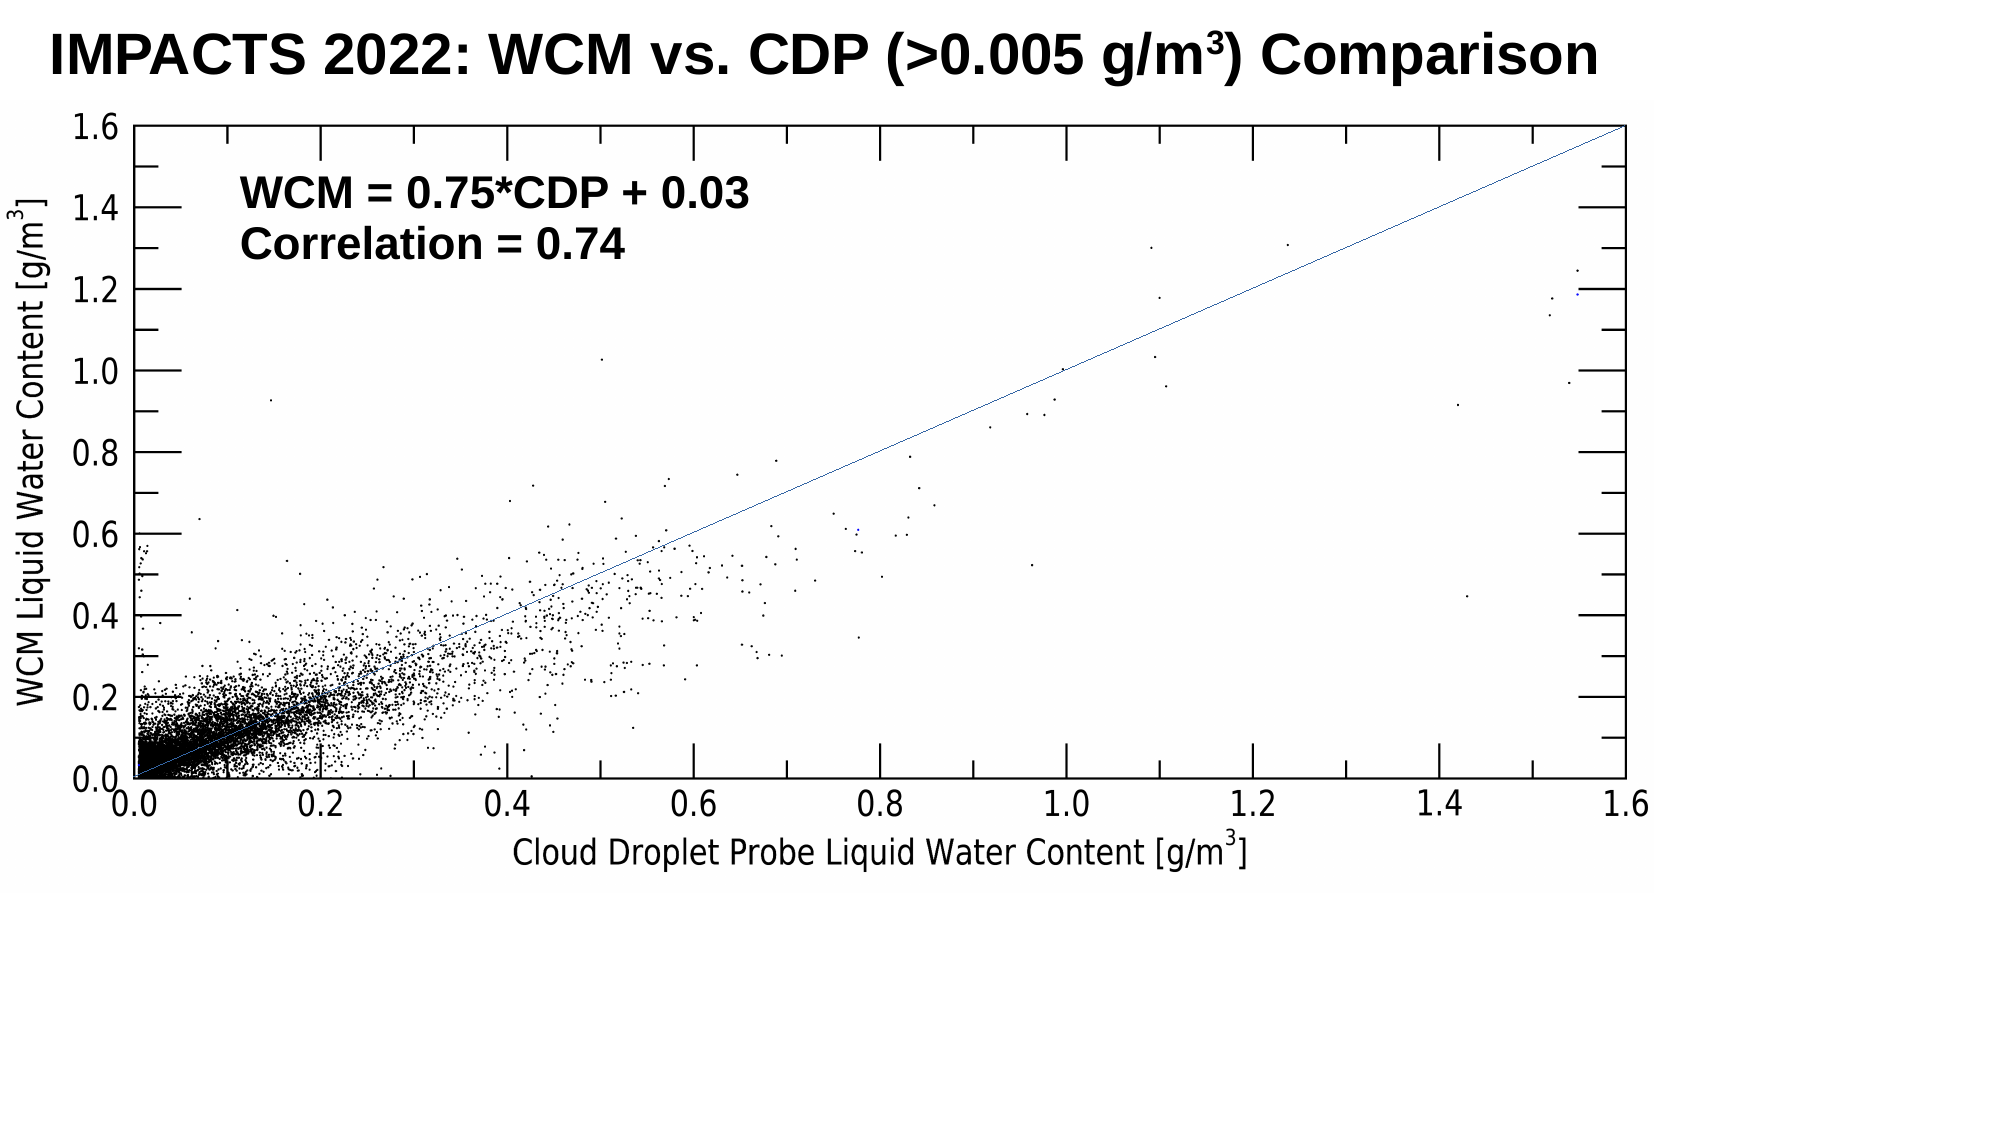

IMPACTS 2022: WCM vs. CDP (>0.005 g/m3) Comparison
WCM = 0.75*CDP + 0.03
Correlation = 0.74